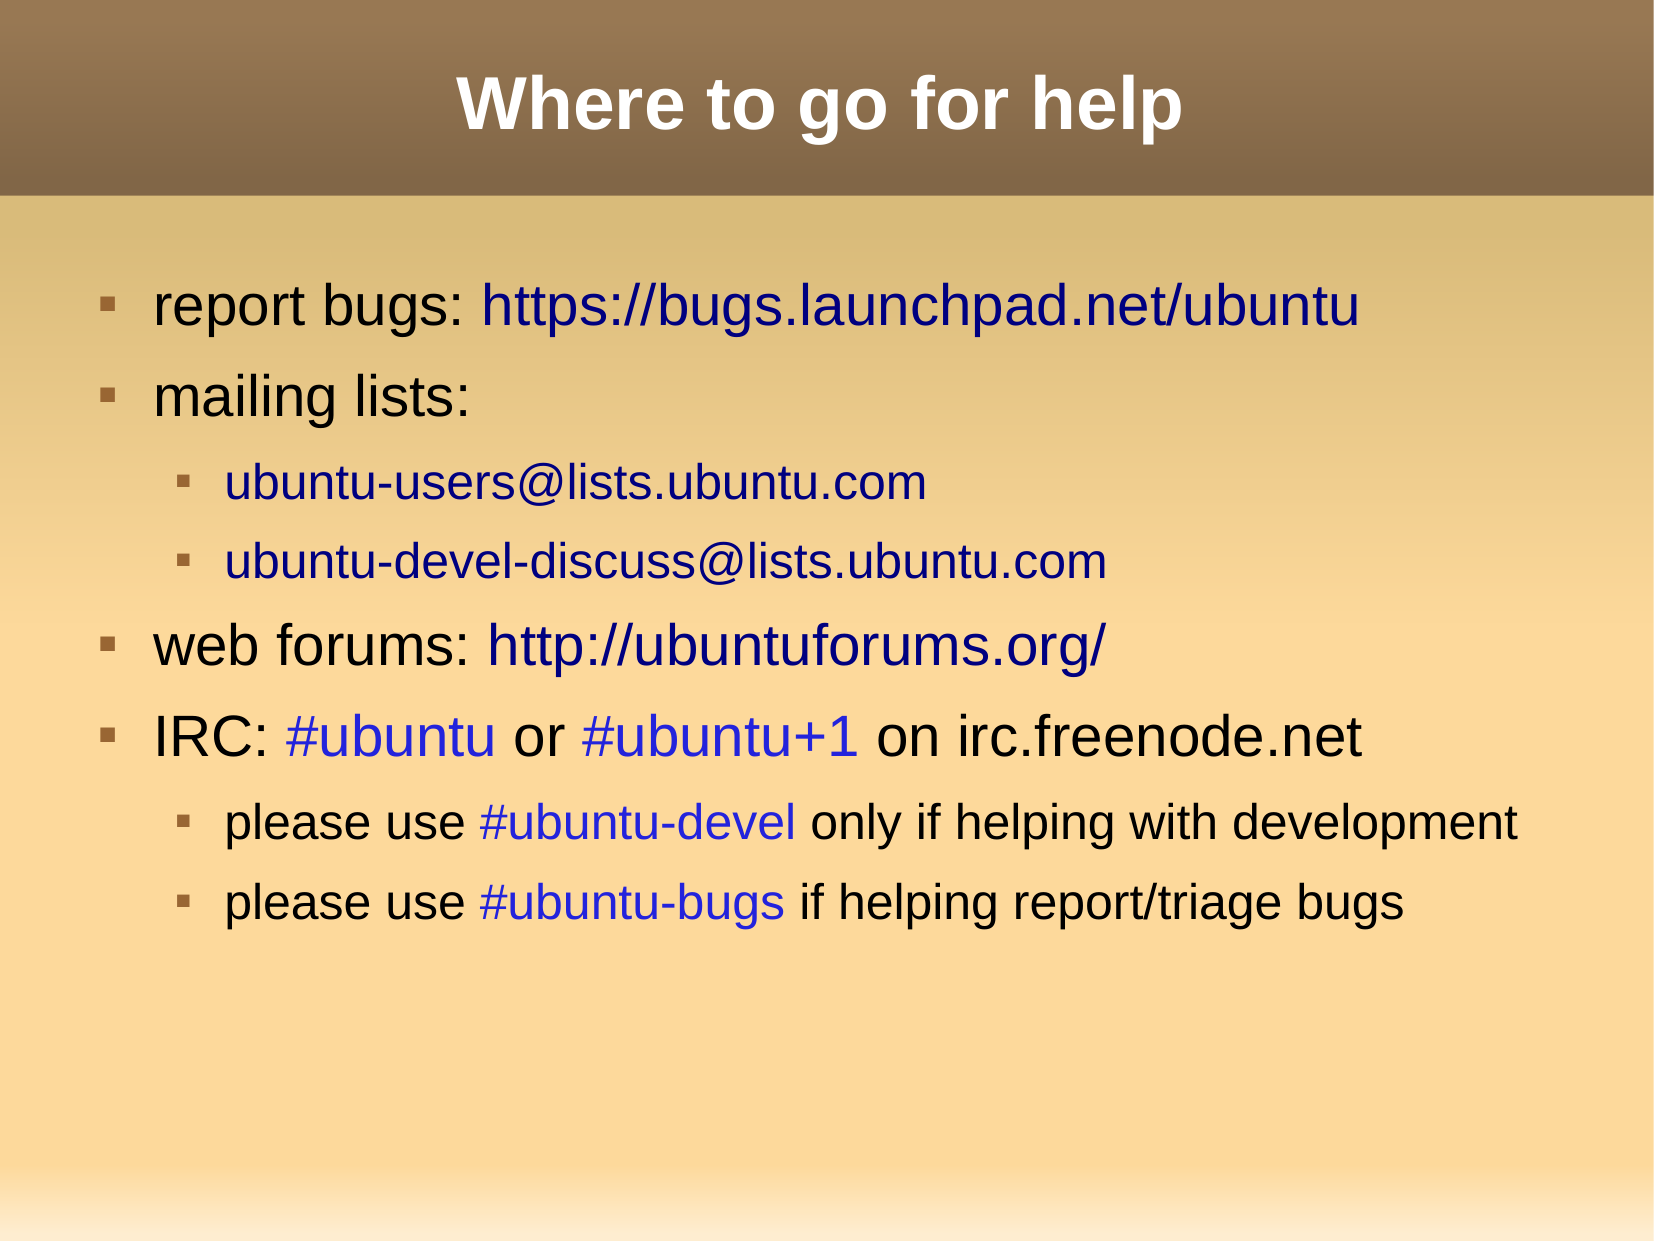

# Where to go for help
report bugs: https://bugs.launchpad.net/ubuntu
mailing lists:
ubuntu-users@lists.ubuntu.com
ubuntu-devel-discuss@lists.ubuntu.com
web forums: http://ubuntuforums.org/
IRC: #ubuntu or #ubuntu+1 on irc.freenode.net
please use #ubuntu-devel only if helping with development
please use #ubuntu-bugs if helping report/triage bugs